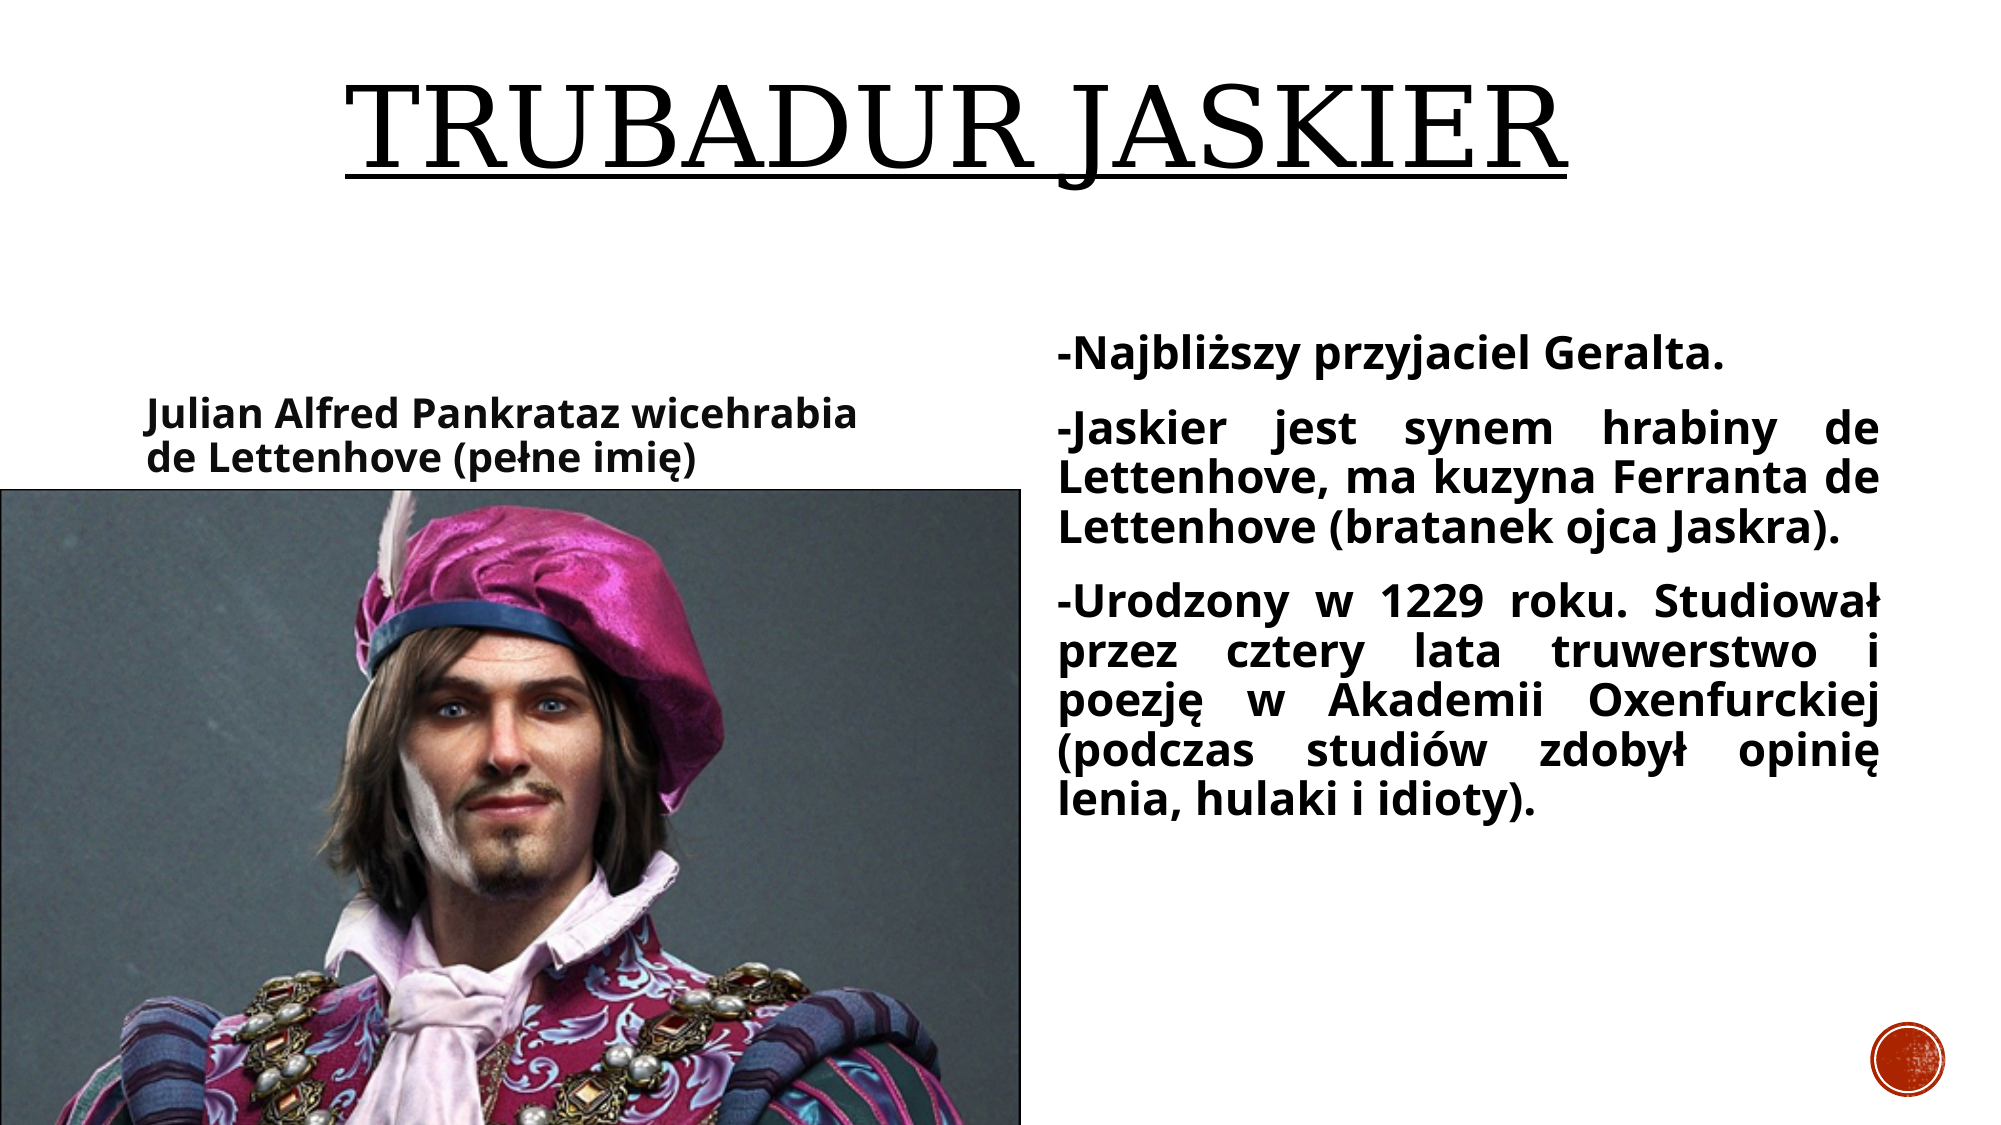

# Trubadur jaskier
-Najbliższy przyjaciel Geralta.
-Jaskier jest synem hrabiny de Lettenhove, ma kuzyna Ferranta de Lettenhove (bratanek ojca Jaskra).
-Urodzony w 1229 roku. Studiował przez cztery lata truwerstwo i poezję w Akademii Oxenfurckiej (podczas studiów zdobył opinię lenia, hulaki i idioty).
Julian Alfred Pankrataz wicehrabia de Lettenhove (pełne imię)